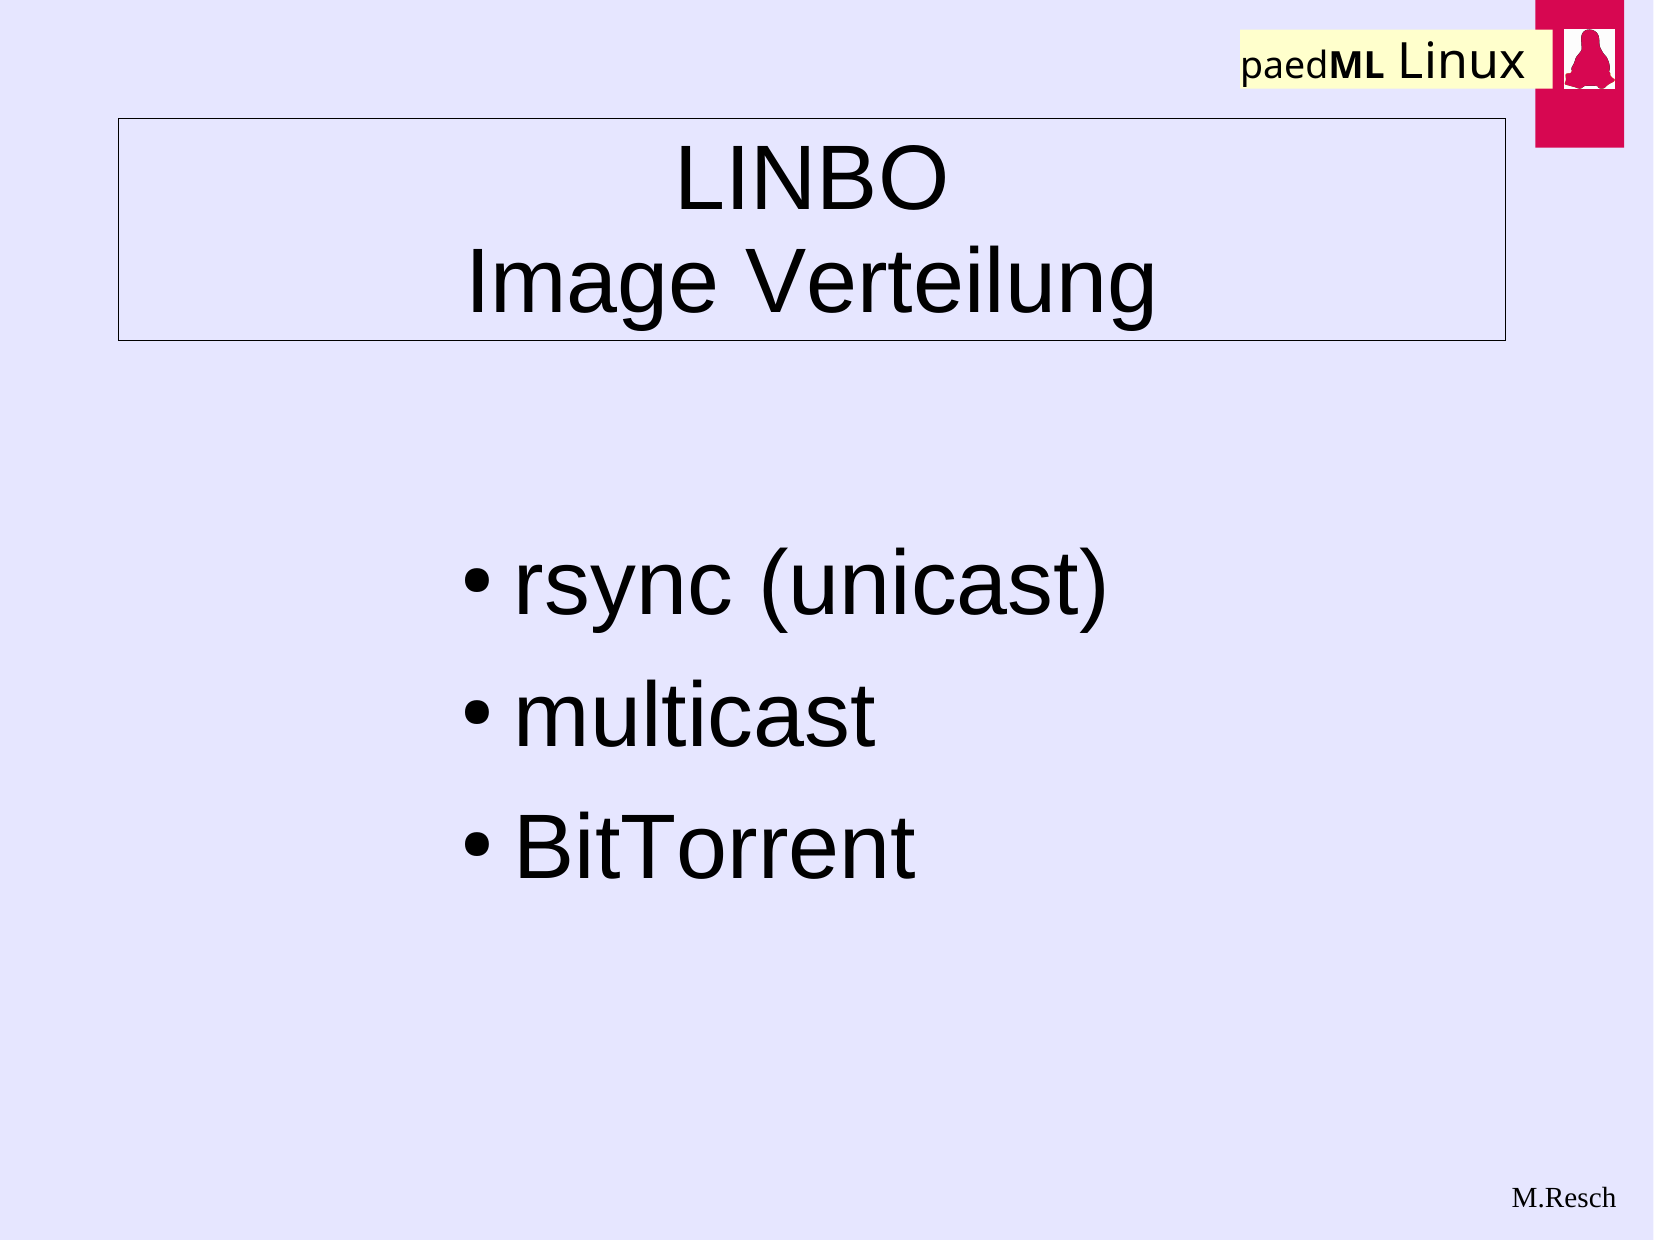

# LINBO Image Verteilung
rsync (unicast)
multicast
BitTorrent
M.Resch